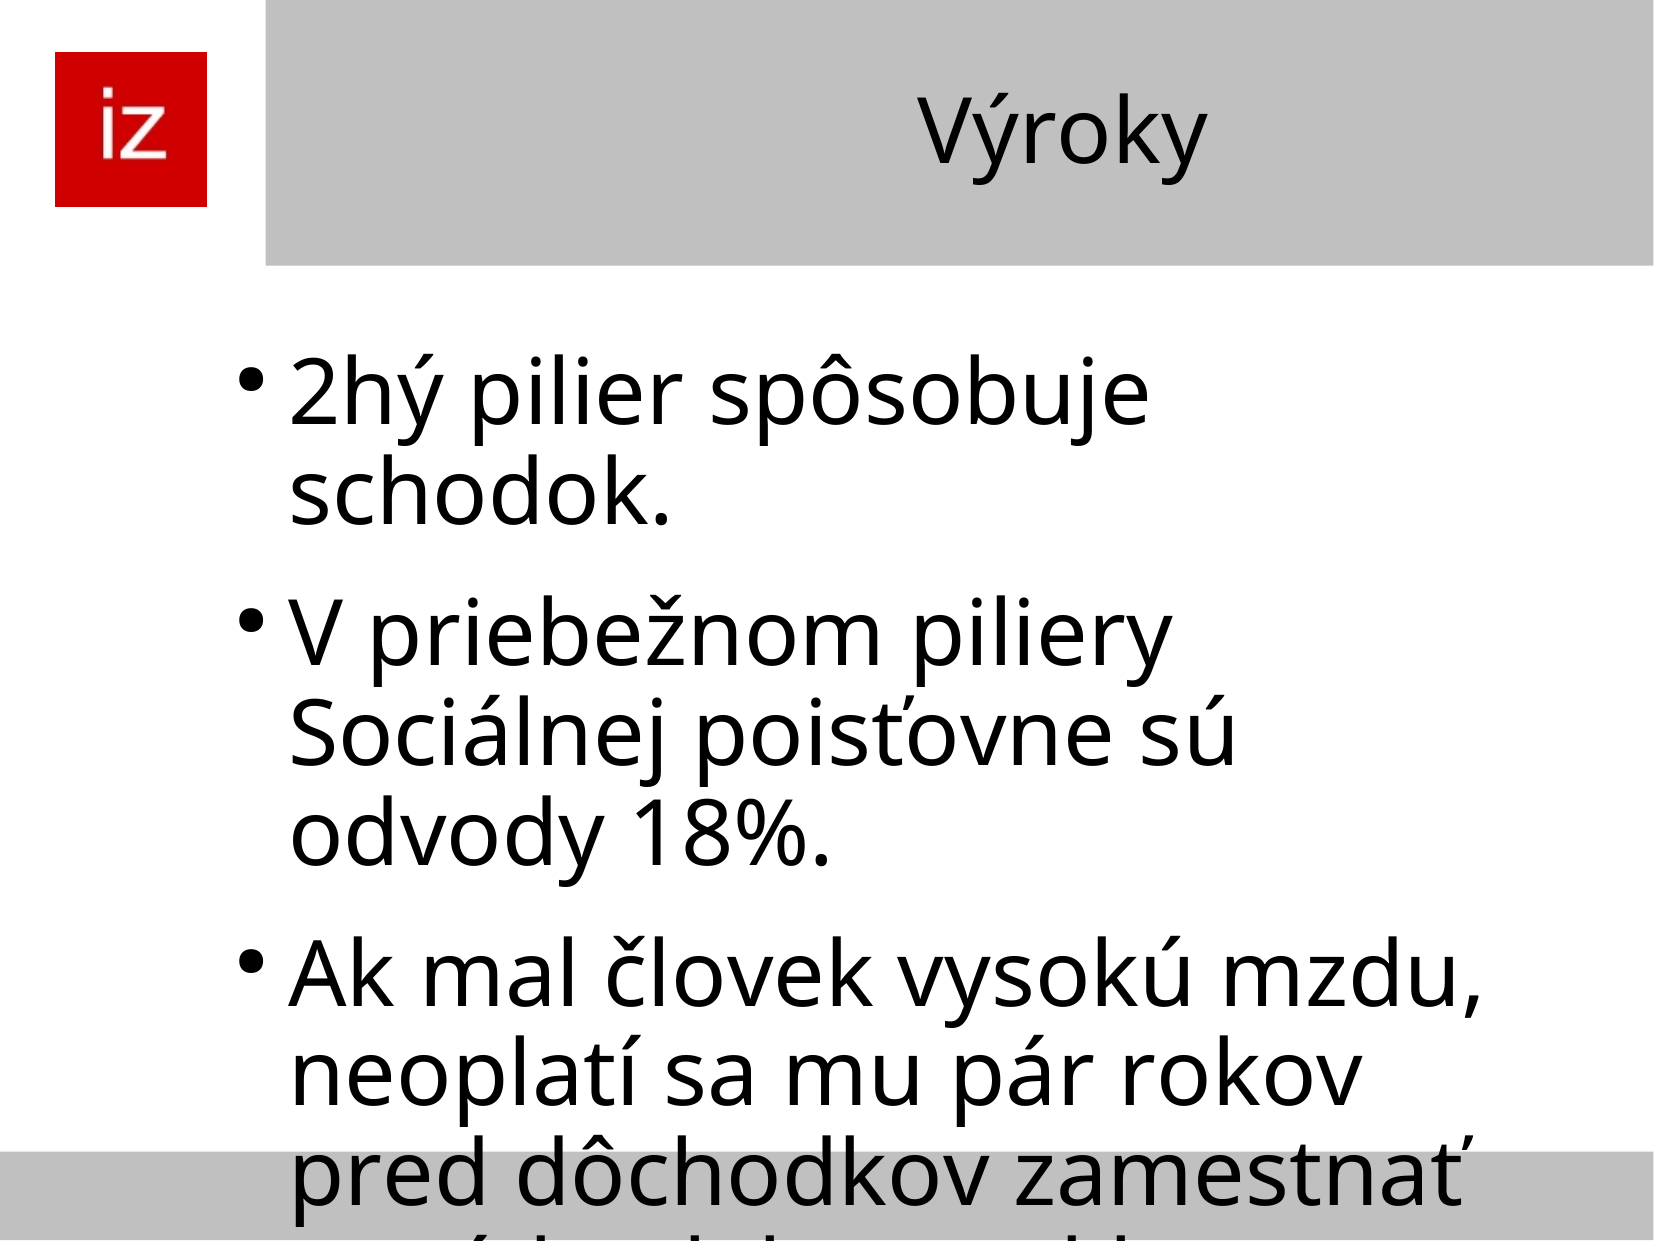

# Výroky
2hý pilier spôsobuje schodok.
V priebežnom piliery Sociálnej poisťovne sú odvody 18%.
Ak mal človek vysokú mzdu, neoplatí sa mu pár rokov pred dôchodkov zamestnať za nízku, lebo mu klesne dôchodok.